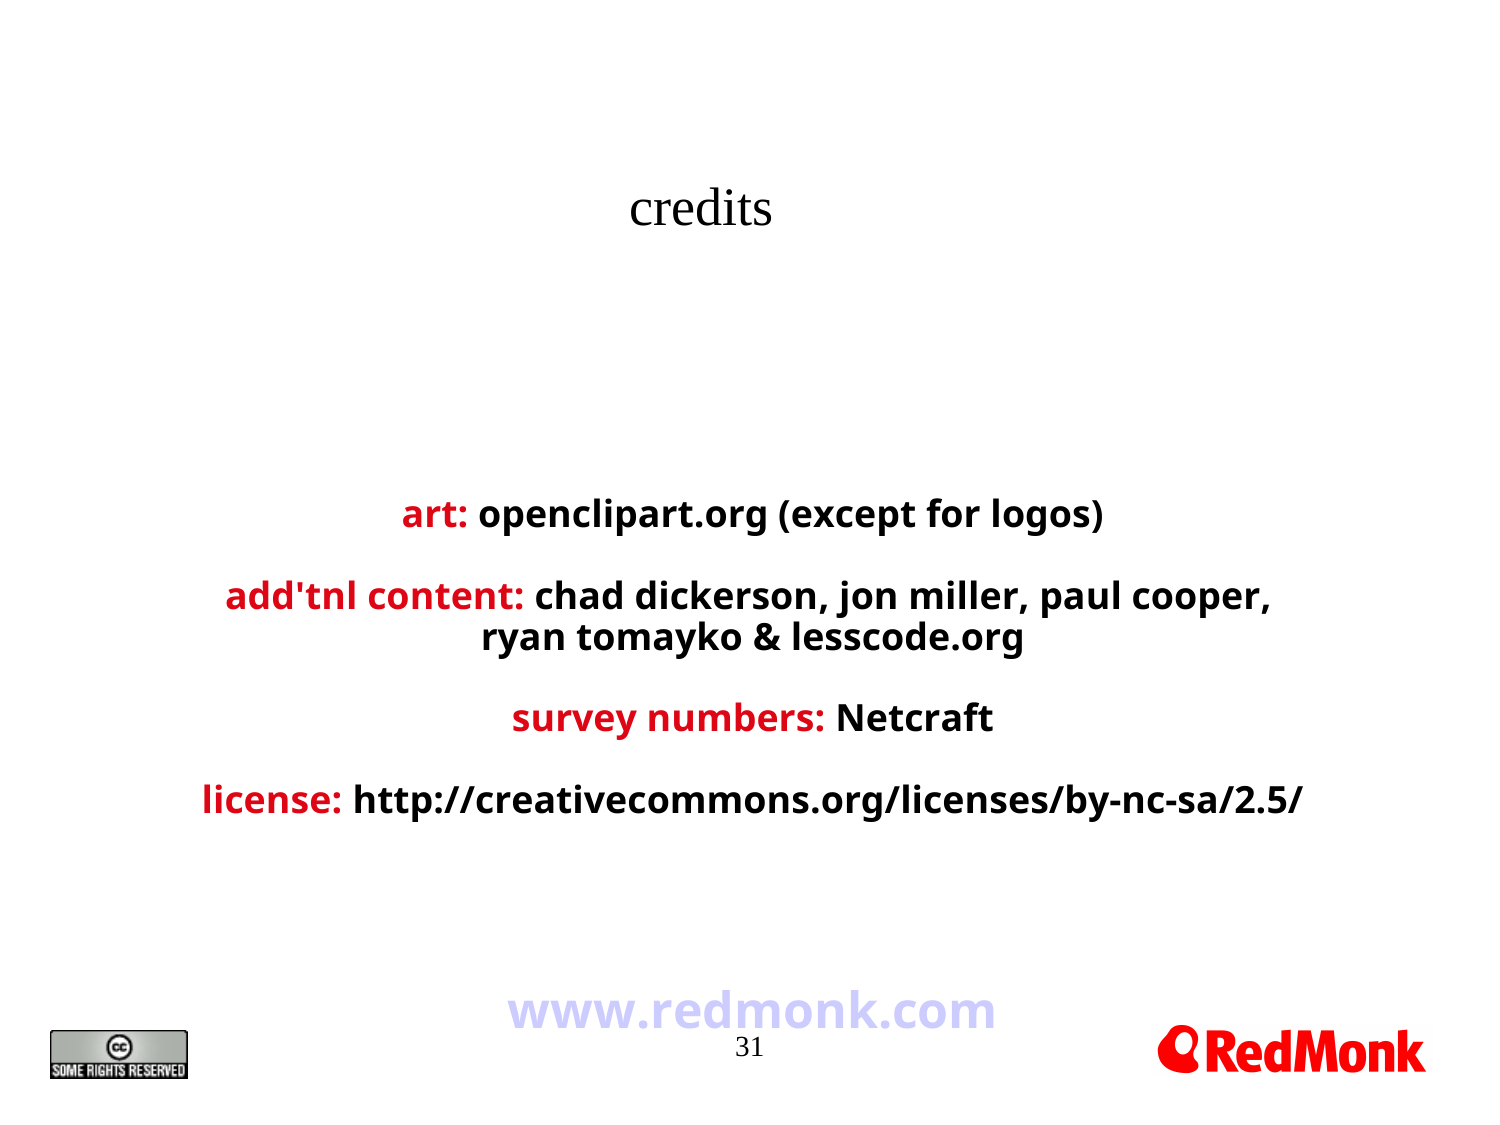

credits
art: openclipart.org (except for logos)
add'tnl content: chad dickerson, jon miller, paul cooper, ryan tomayko & lesscode.org
survey numbers: Netcraft
license: http://creativecommons.org/licenses/by-nc-sa/2.5/
www.redmonk.com